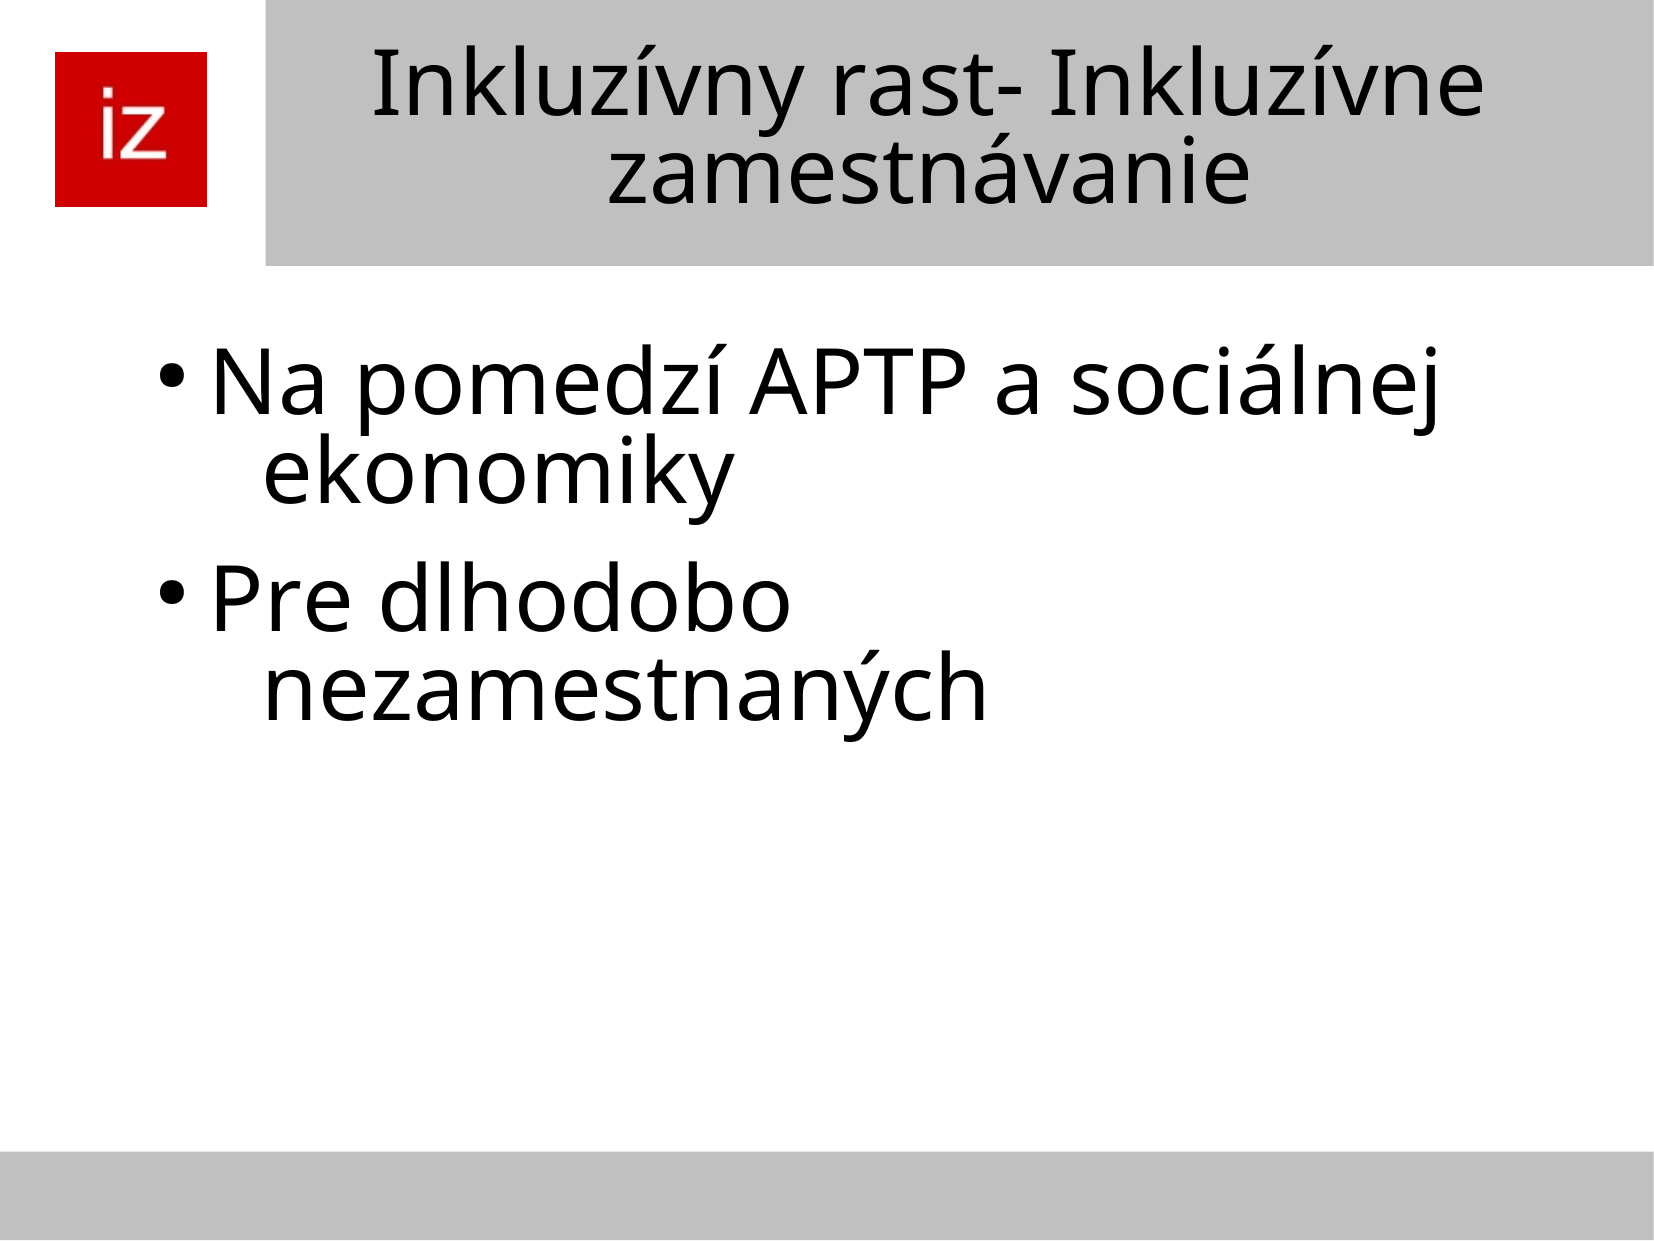

# Inkluzívny rast- Inkluzívne zamestnávanie
Na pomedzí APTP a sociálnej ekonomiky
Pre dlhodobo nezamestnaných